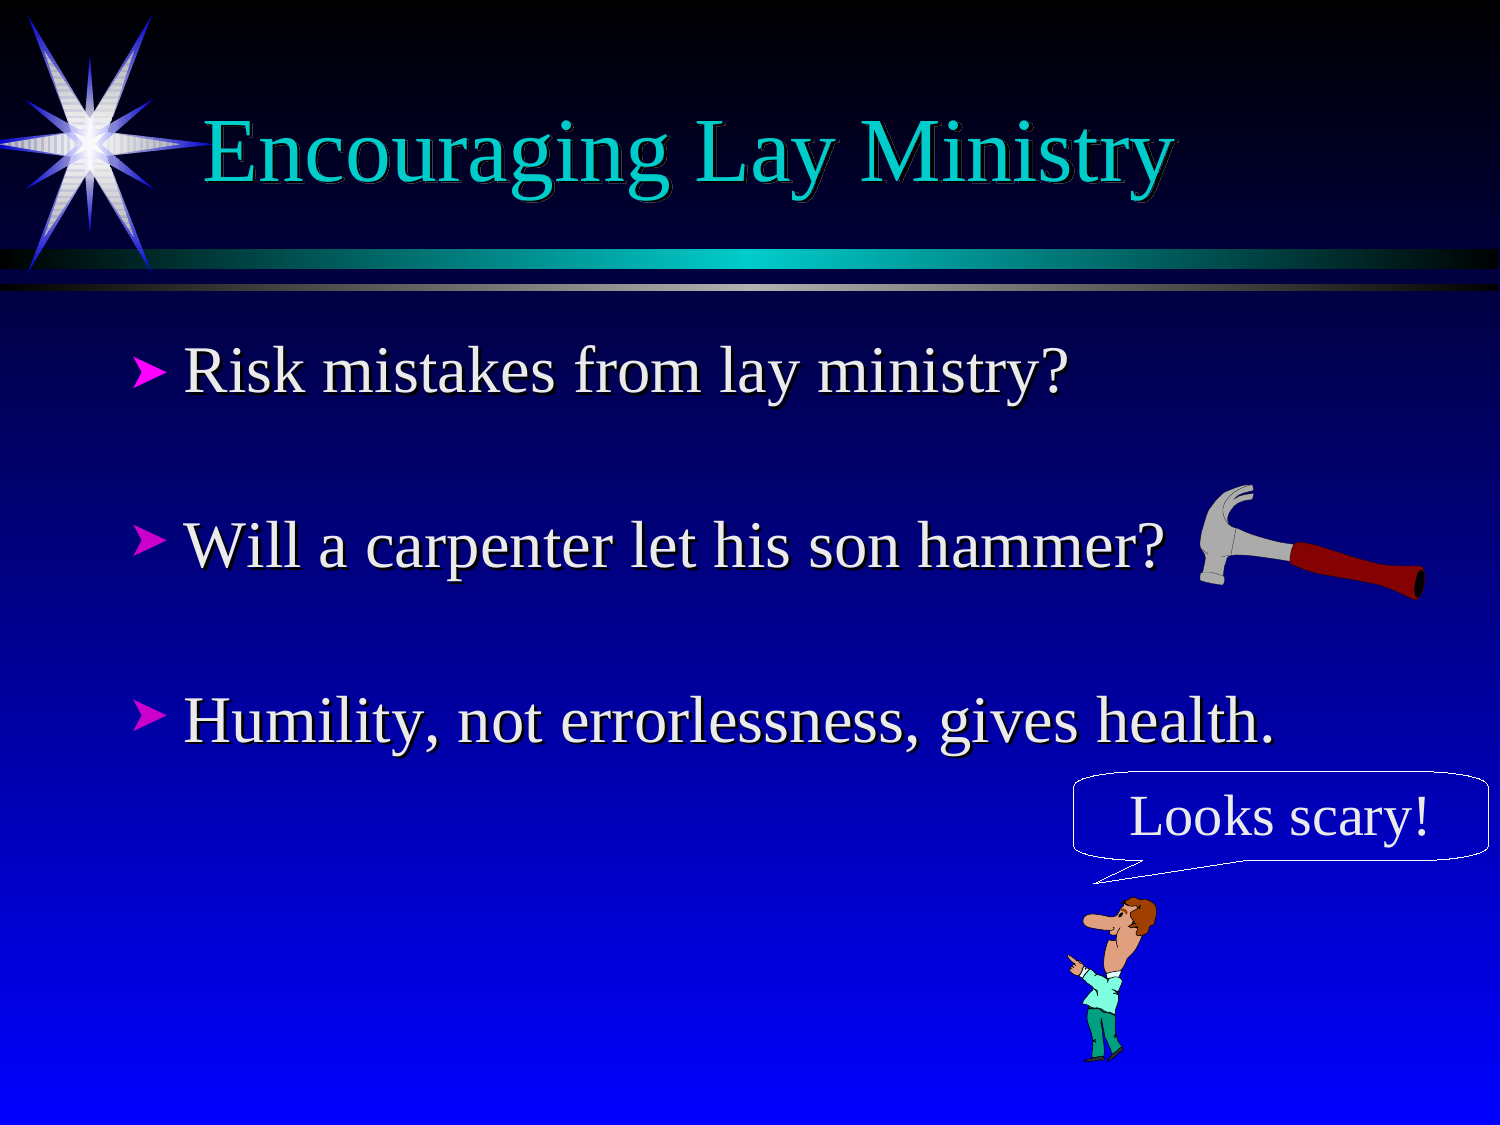

# Encouraging Lay Ministry
Risk mistakes from lay ministry?
Will a carpenter let his son hammer?
Humility, not errorlessness, gives health.
Looks scary!